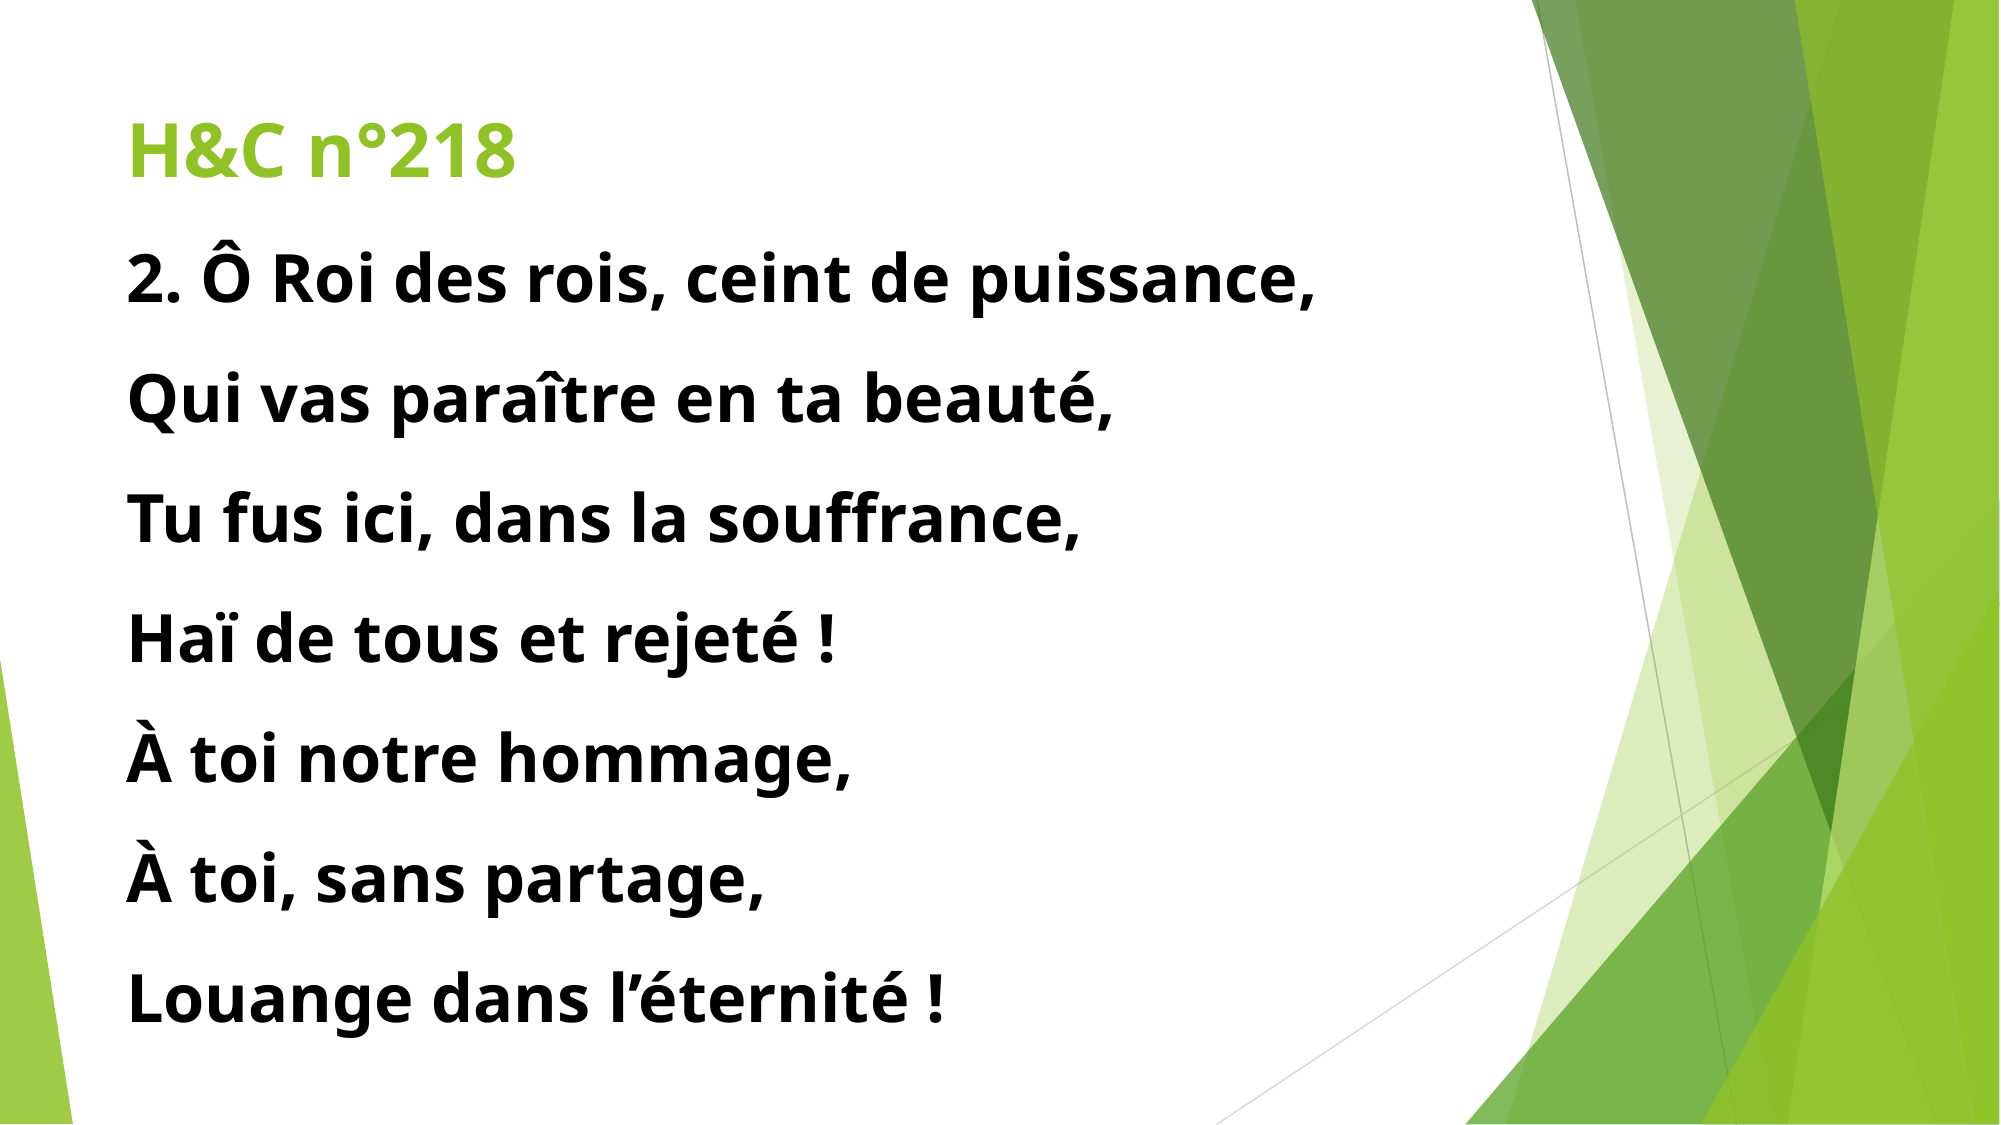

H&C n°218
2. Ô Roi des rois, ceint de puissance,
Qui vas paraître en ta beauté,
Tu fus ici, dans la souffrance,
Haï de tous et rejeté !
À toi notre hommage,
À toi, sans partage,
Louange dans l’éternité !